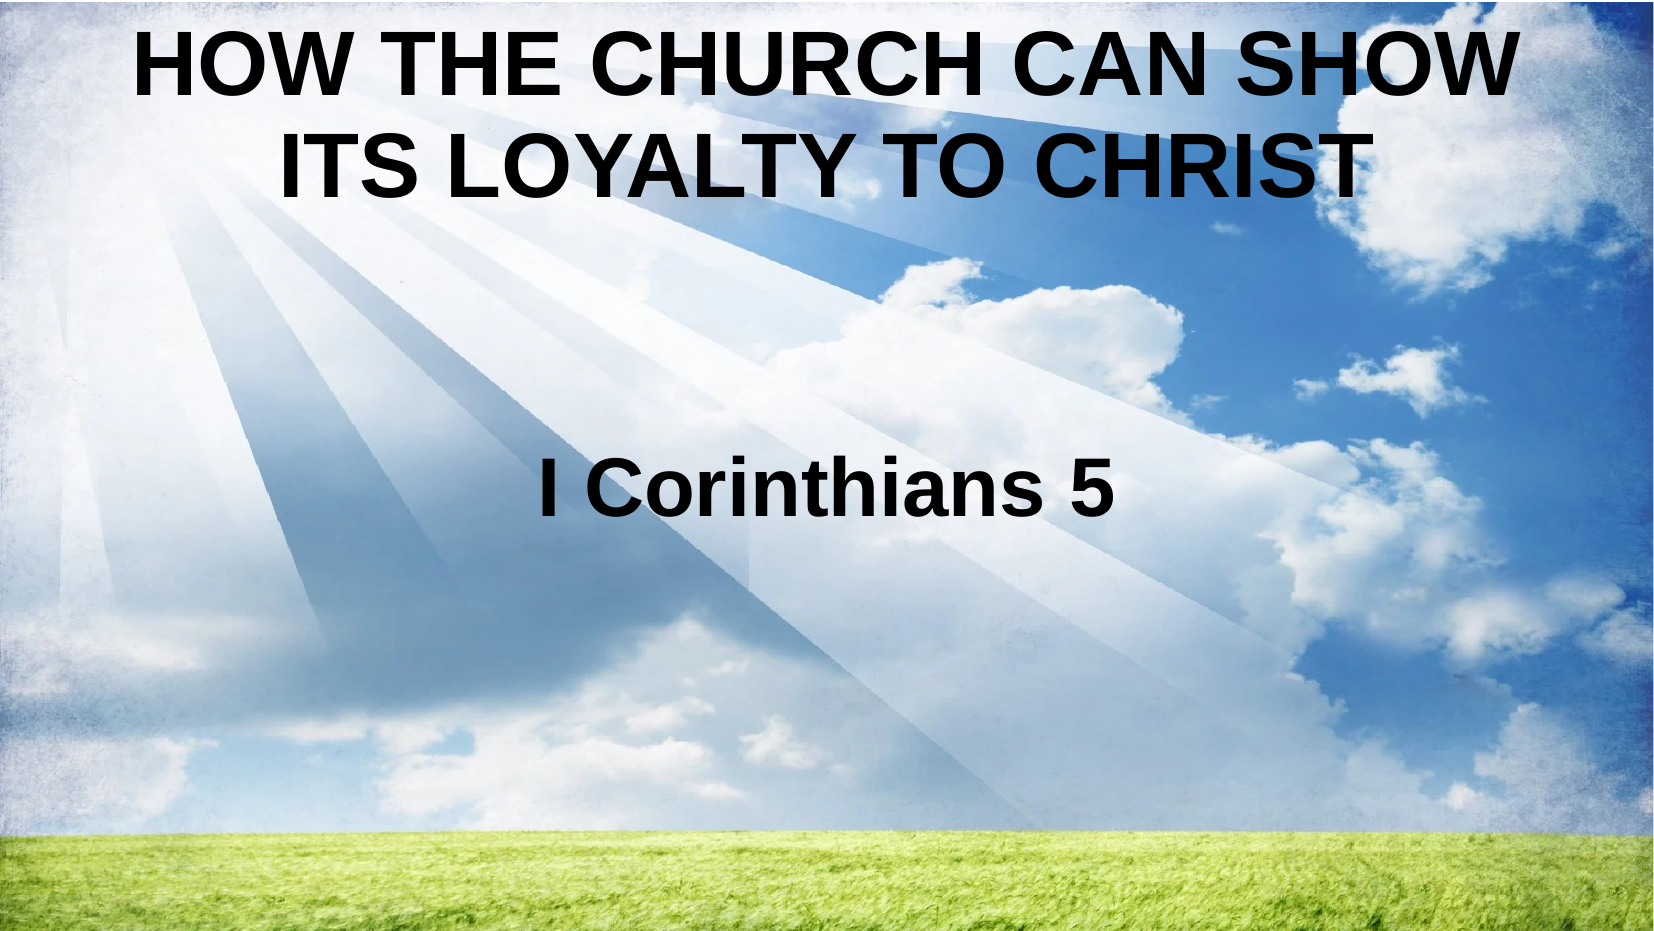

# HOW THE CHURCH CAN SHOW ITS LOYALTY TO CHRIST
I Corinthians 5